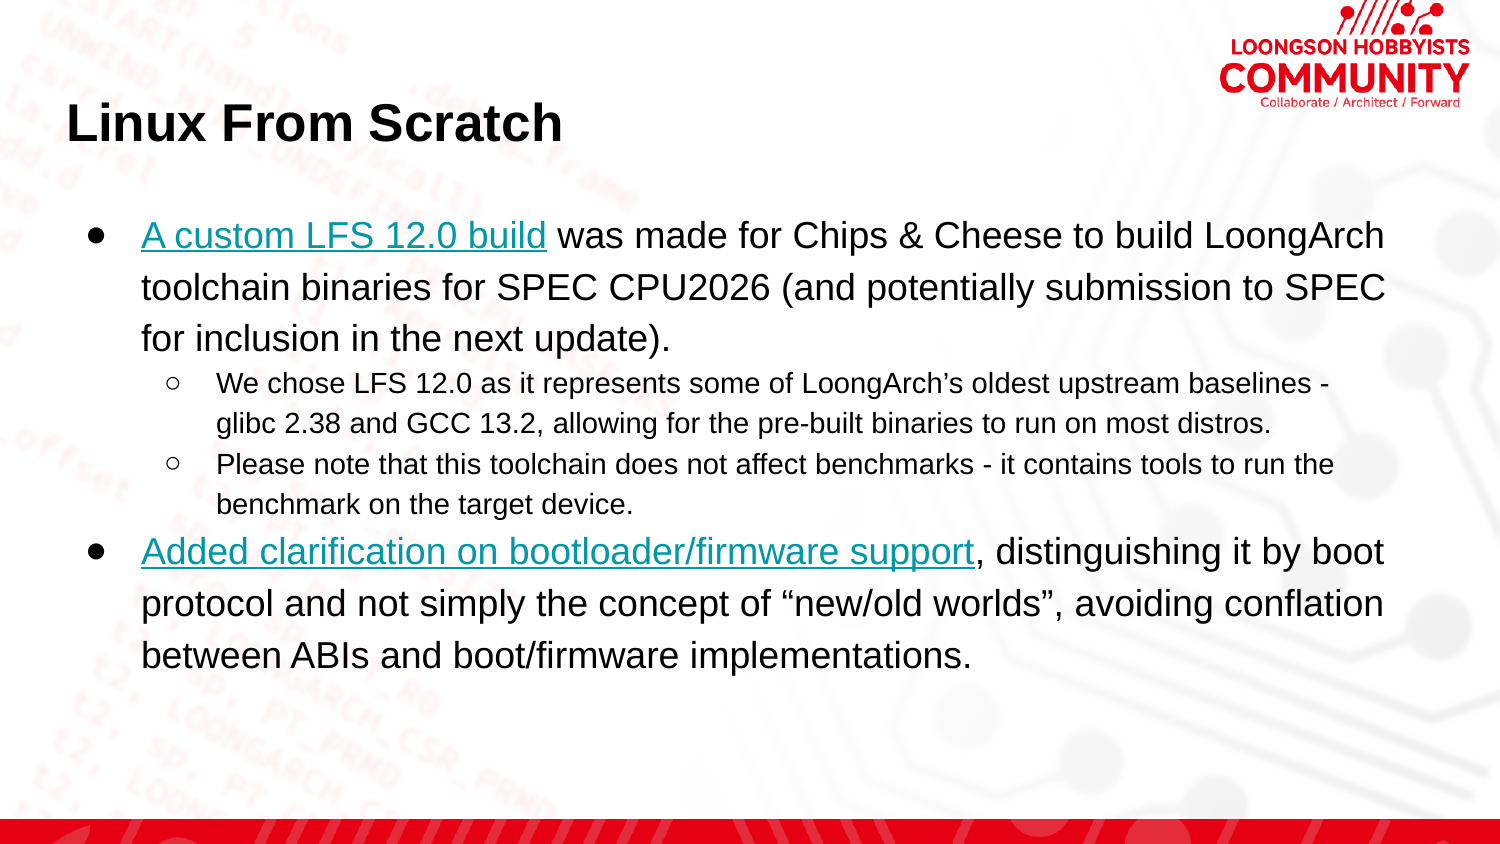

# Linux From Scratch
A custom LFS 12.0 build was made for Chips & Cheese to build LoongArch toolchain binaries for SPEC CPU2026 (and potentially submission to SPEC for inclusion in the next update).
We chose LFS 12.0 as it represents some of LoongArch’s oldest upstream baselines -
glibc 2.38 and GCC 13.2, allowing for the pre-built binaries to run on most distros.
Please note that this toolchain does not affect benchmarks - it contains tools to run the
benchmark on the target device.
Added clarification on bootloader/firmware support, distinguishing it by boot protocol and not simply the concept of “new/old worlds”, avoiding conflation between ABIs and boot/firmware implementations.